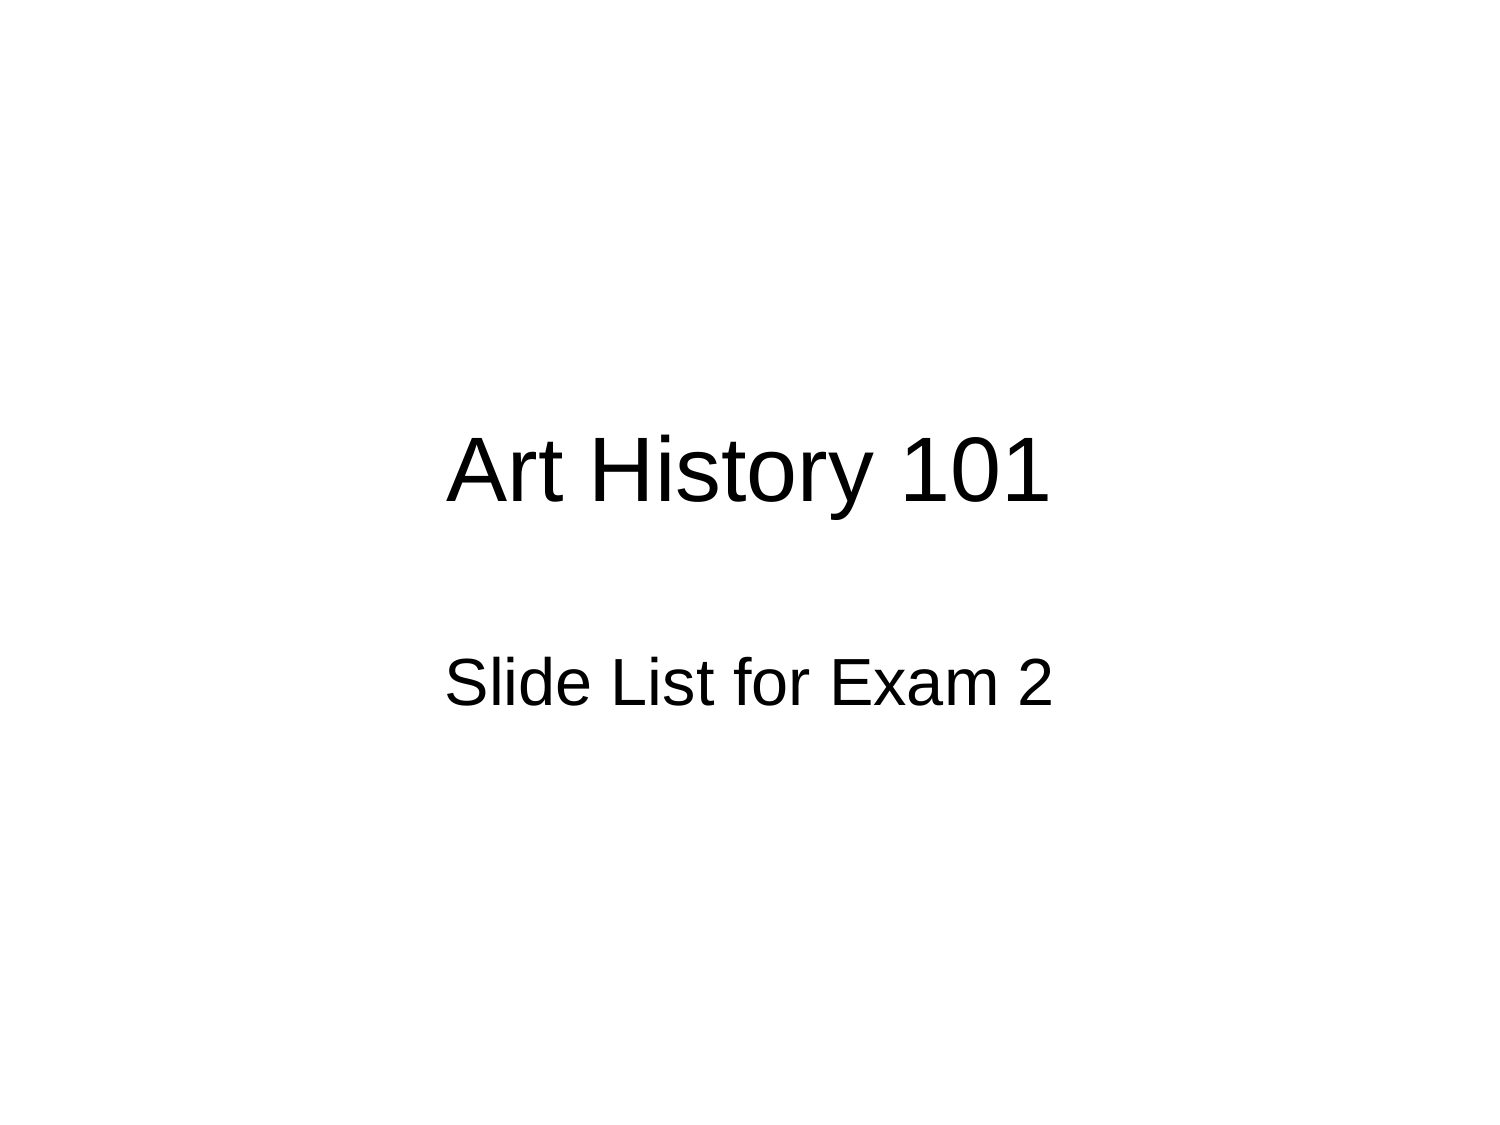

# Art History 101
Slide List for Exam 2